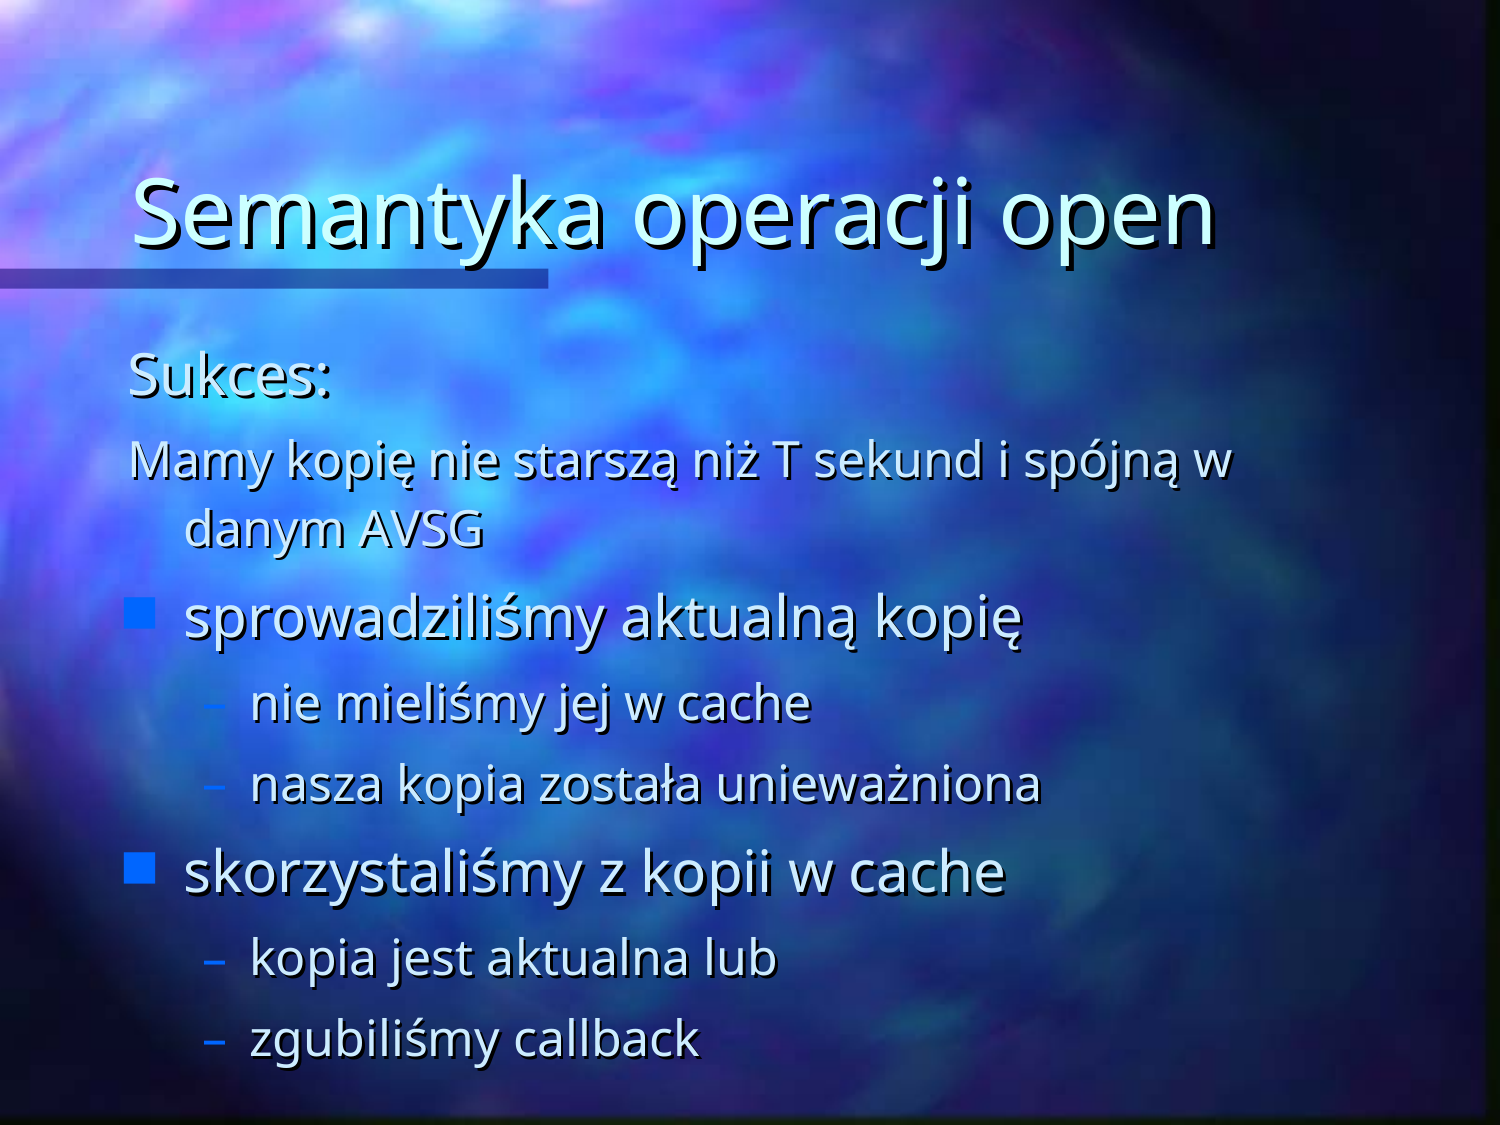

# Semantyka operacji open
Sukces:
Mamy kopię nie starszą niż T sekund i spójną w danym AVSG
sprowadziliśmy aktualną kopię
nie mieliśmy jej w cache
nasza kopia została unieważniona
skorzystaliśmy z kopii w cache
kopia jest aktualna lub
zgubiliśmy callback